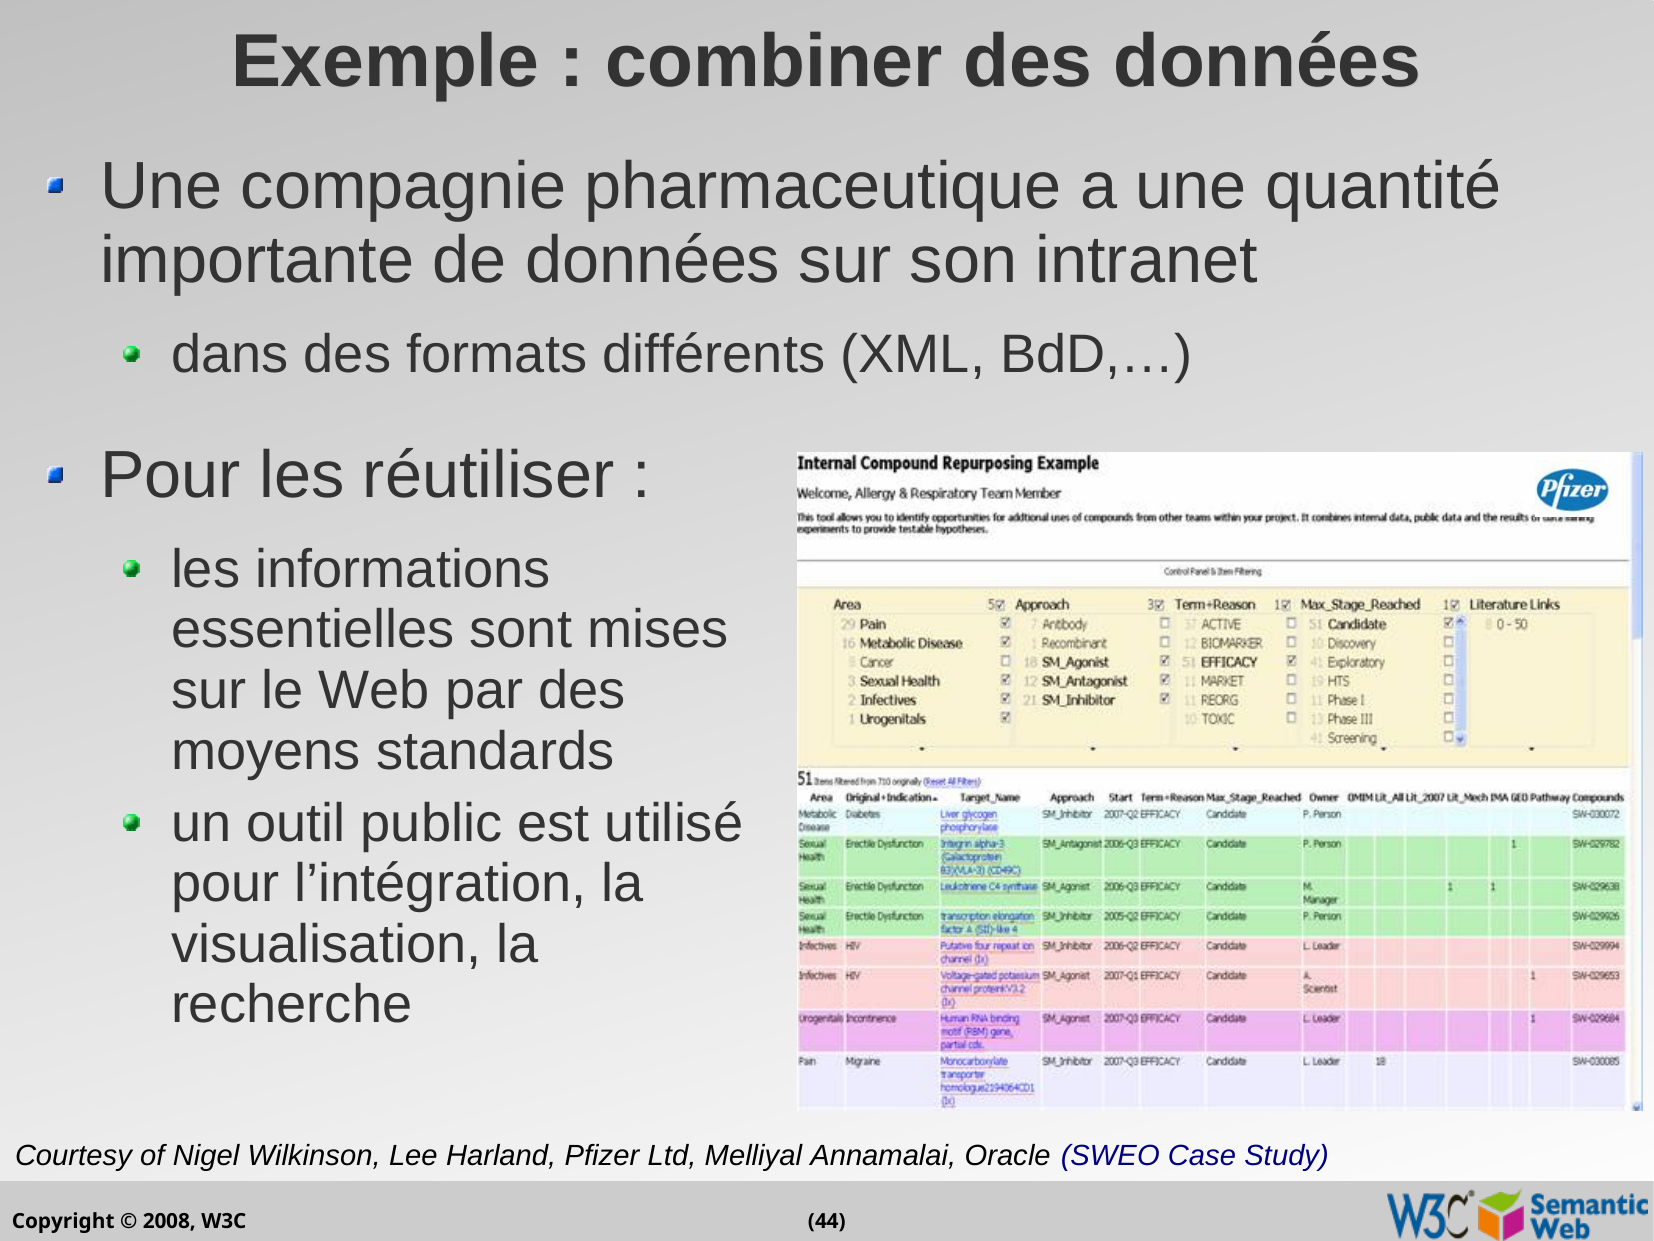

# Exemple : combiner des données
Une compagnie pharmaceutique a une quantité importante de données sur son intranet
dans des formats différents (XML, BdD,…)
Pour les réutiliser :
les informations essentielles sont mises sur le Web par des moyens standards
un outil public est utilisé pour l’intégration, la visualisation, la recherche
Courtesy of Nigel Wilkinson, Lee Harland, Pfizer Ltd, Melliyal Annamalai, Oracle (SWEO Case Study)